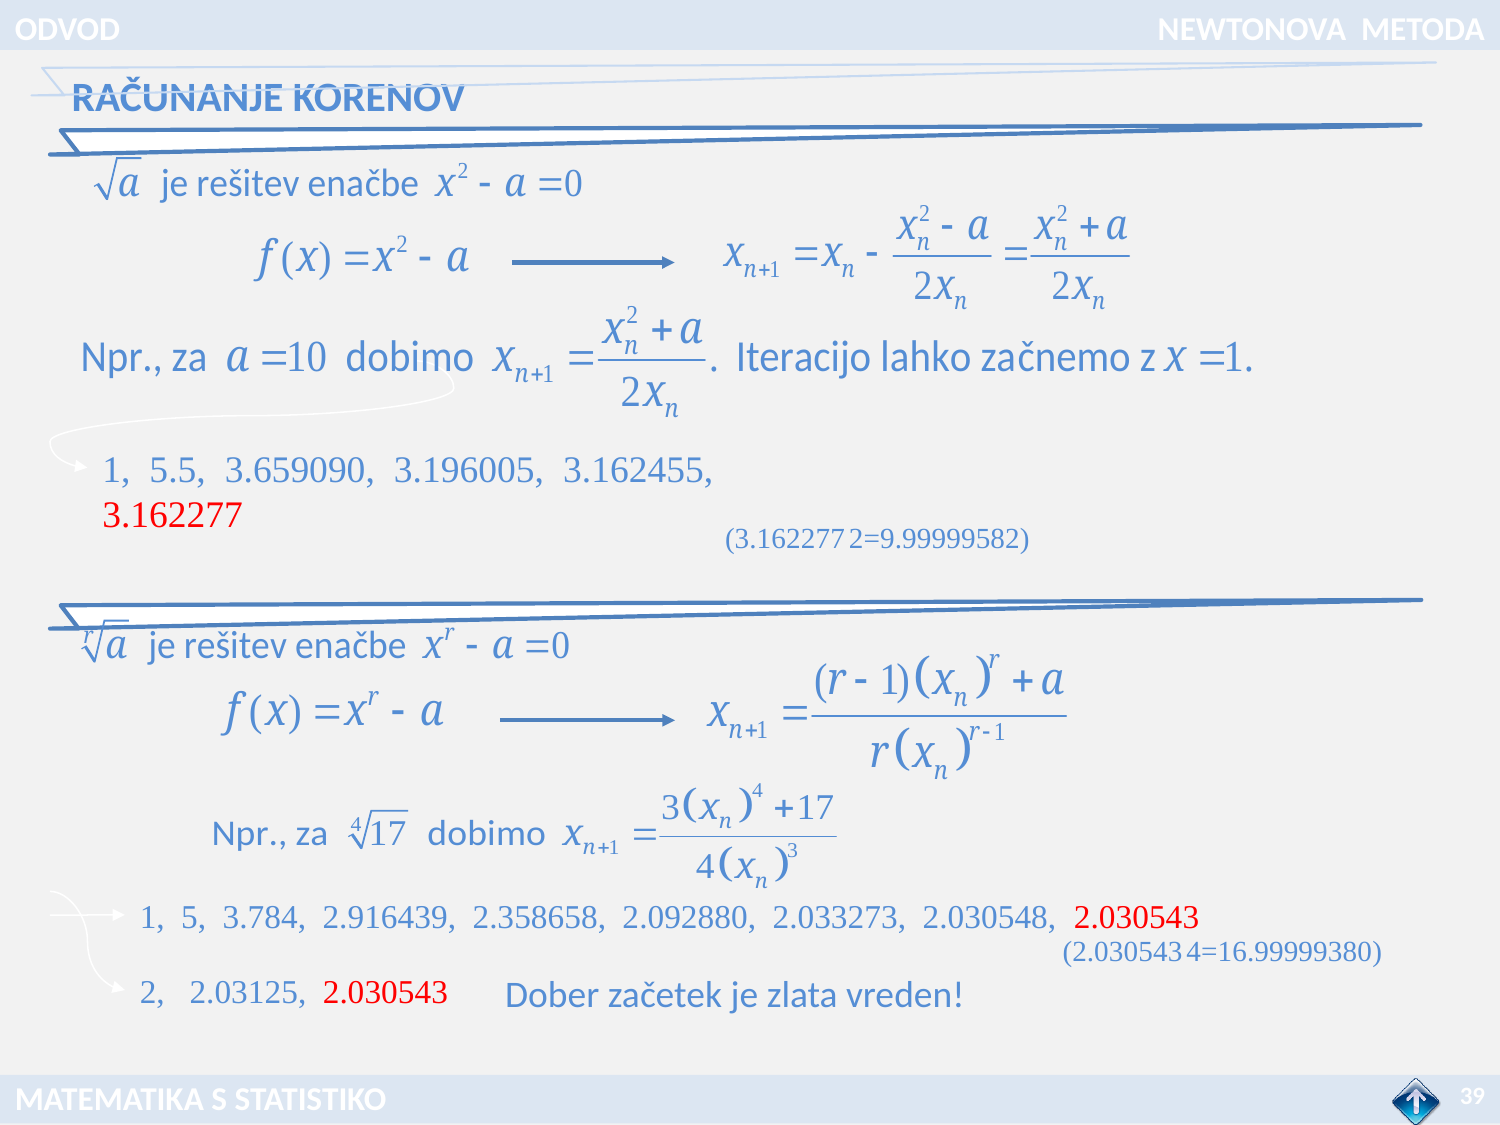

ODVOD
NEWTONOVA METODA
RAČUNANJE KORENOV
1, 5.5, 3.659090, 3.196005, 3.162455, 3.162277
(3.162277 2=9.99999582)
1, 5, 3.784, 2.916439, 2.358658, 2.092880, 2.033273, 2.030548, 2.030543
(2.030543 4=16.99999380)
2, 2.03125, 2.030543
Dober začetek je zlata vreden!
MATEMATIKA S STATISTIKO